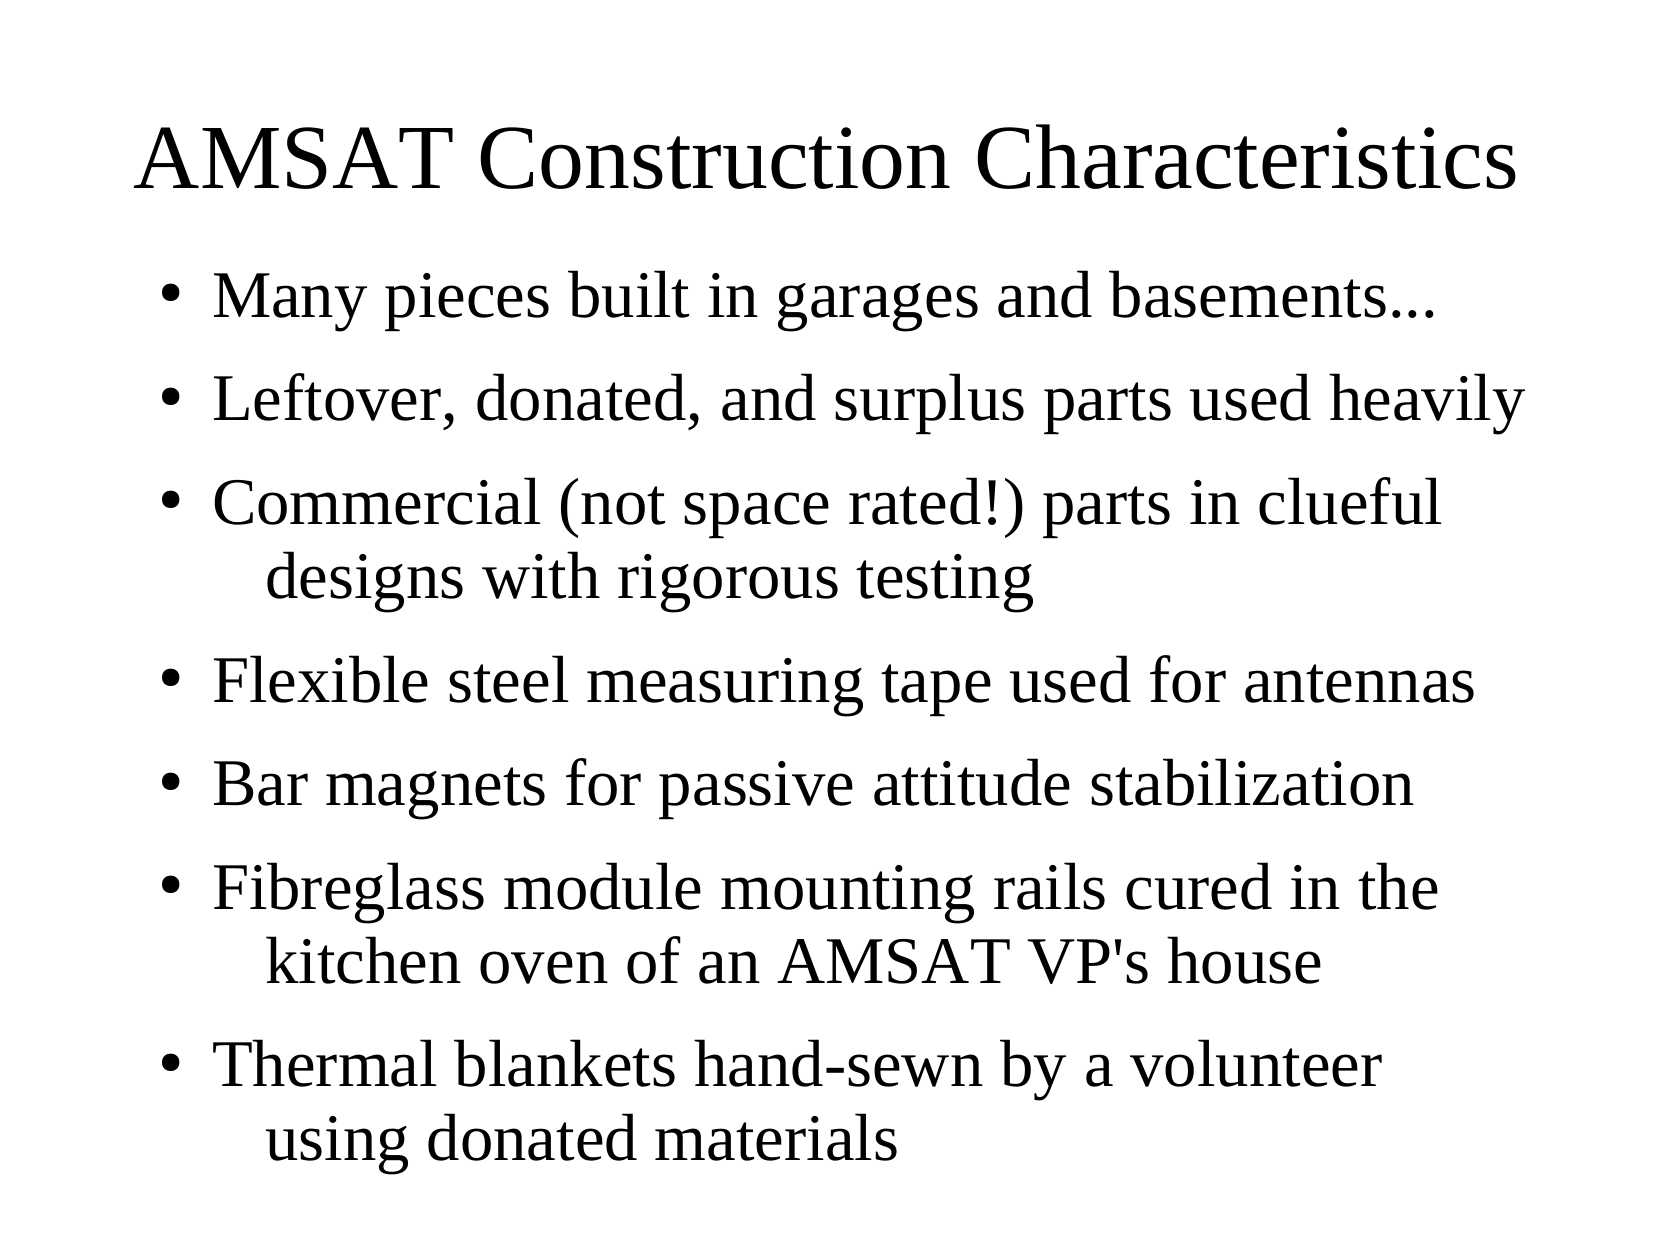

# AMSAT Construction Characteristics
Many pieces built in garages and basements...
Leftover, donated, and surplus parts used heavily
Commercial (not space rated!) parts in clueful designs with rigorous testing
Flexible steel measuring tape used for antennas
Bar magnets for passive attitude stabilization
Fibreglass module mounting rails cured in the kitchen oven of an AMSAT VP's house
Thermal blankets hand-sewn by a volunteer using donated materials